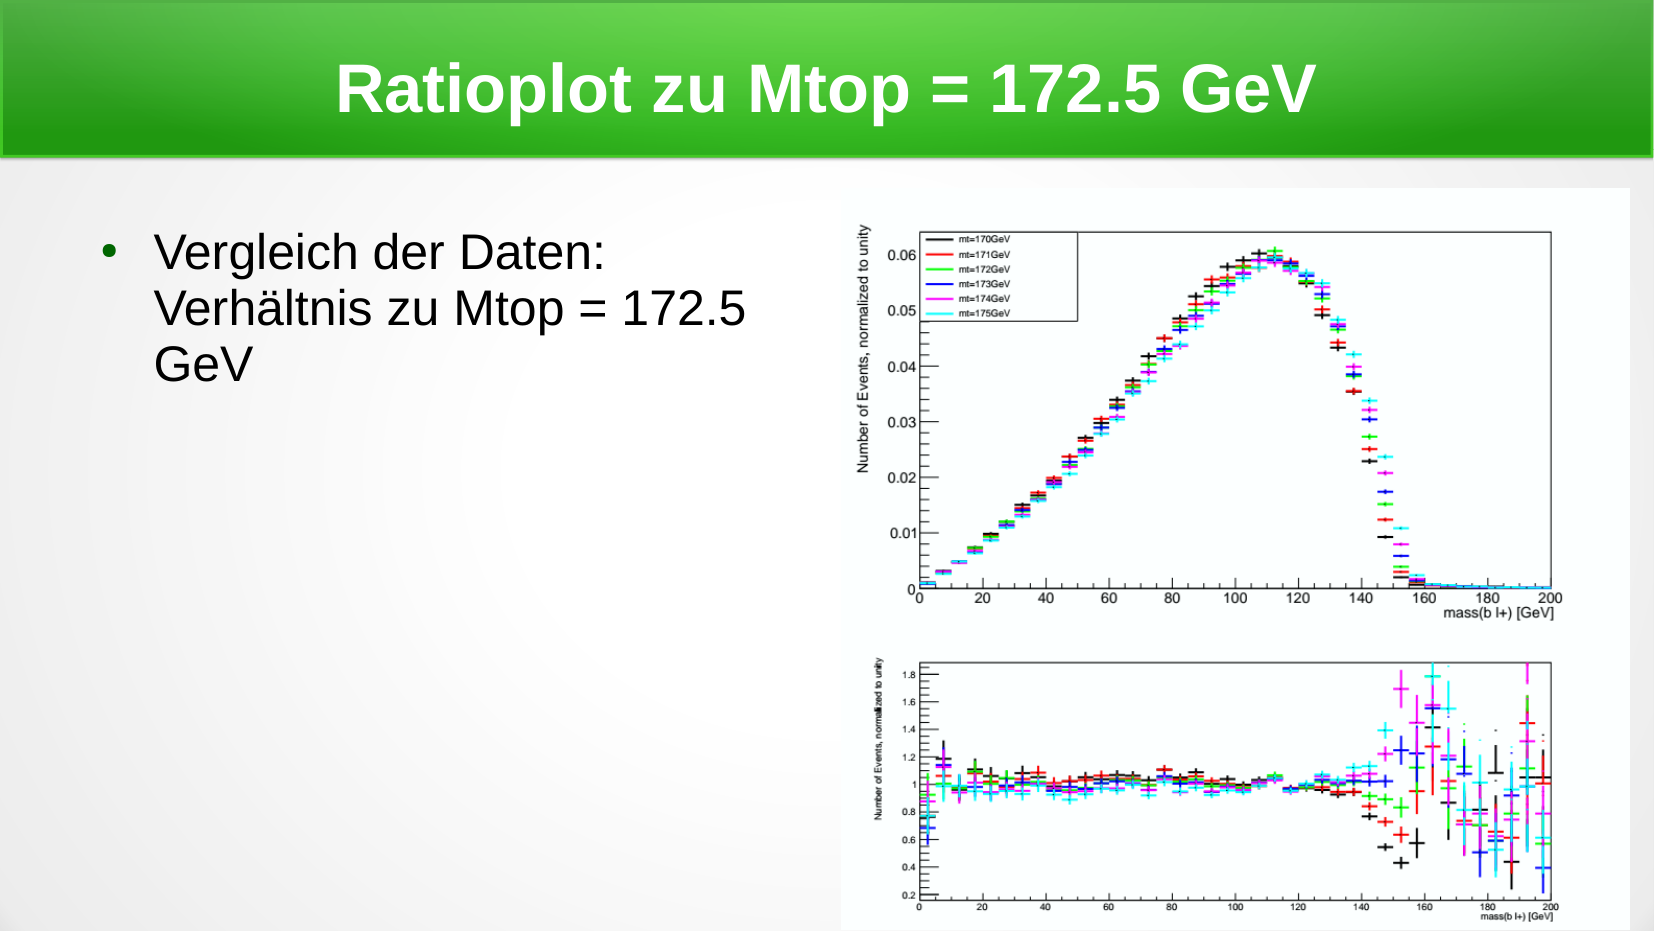

# Ratioplot zu Mtop = 172.5 GeV
Vergleich der Daten: Verhältnis zu Mtop = 172.5 GeV